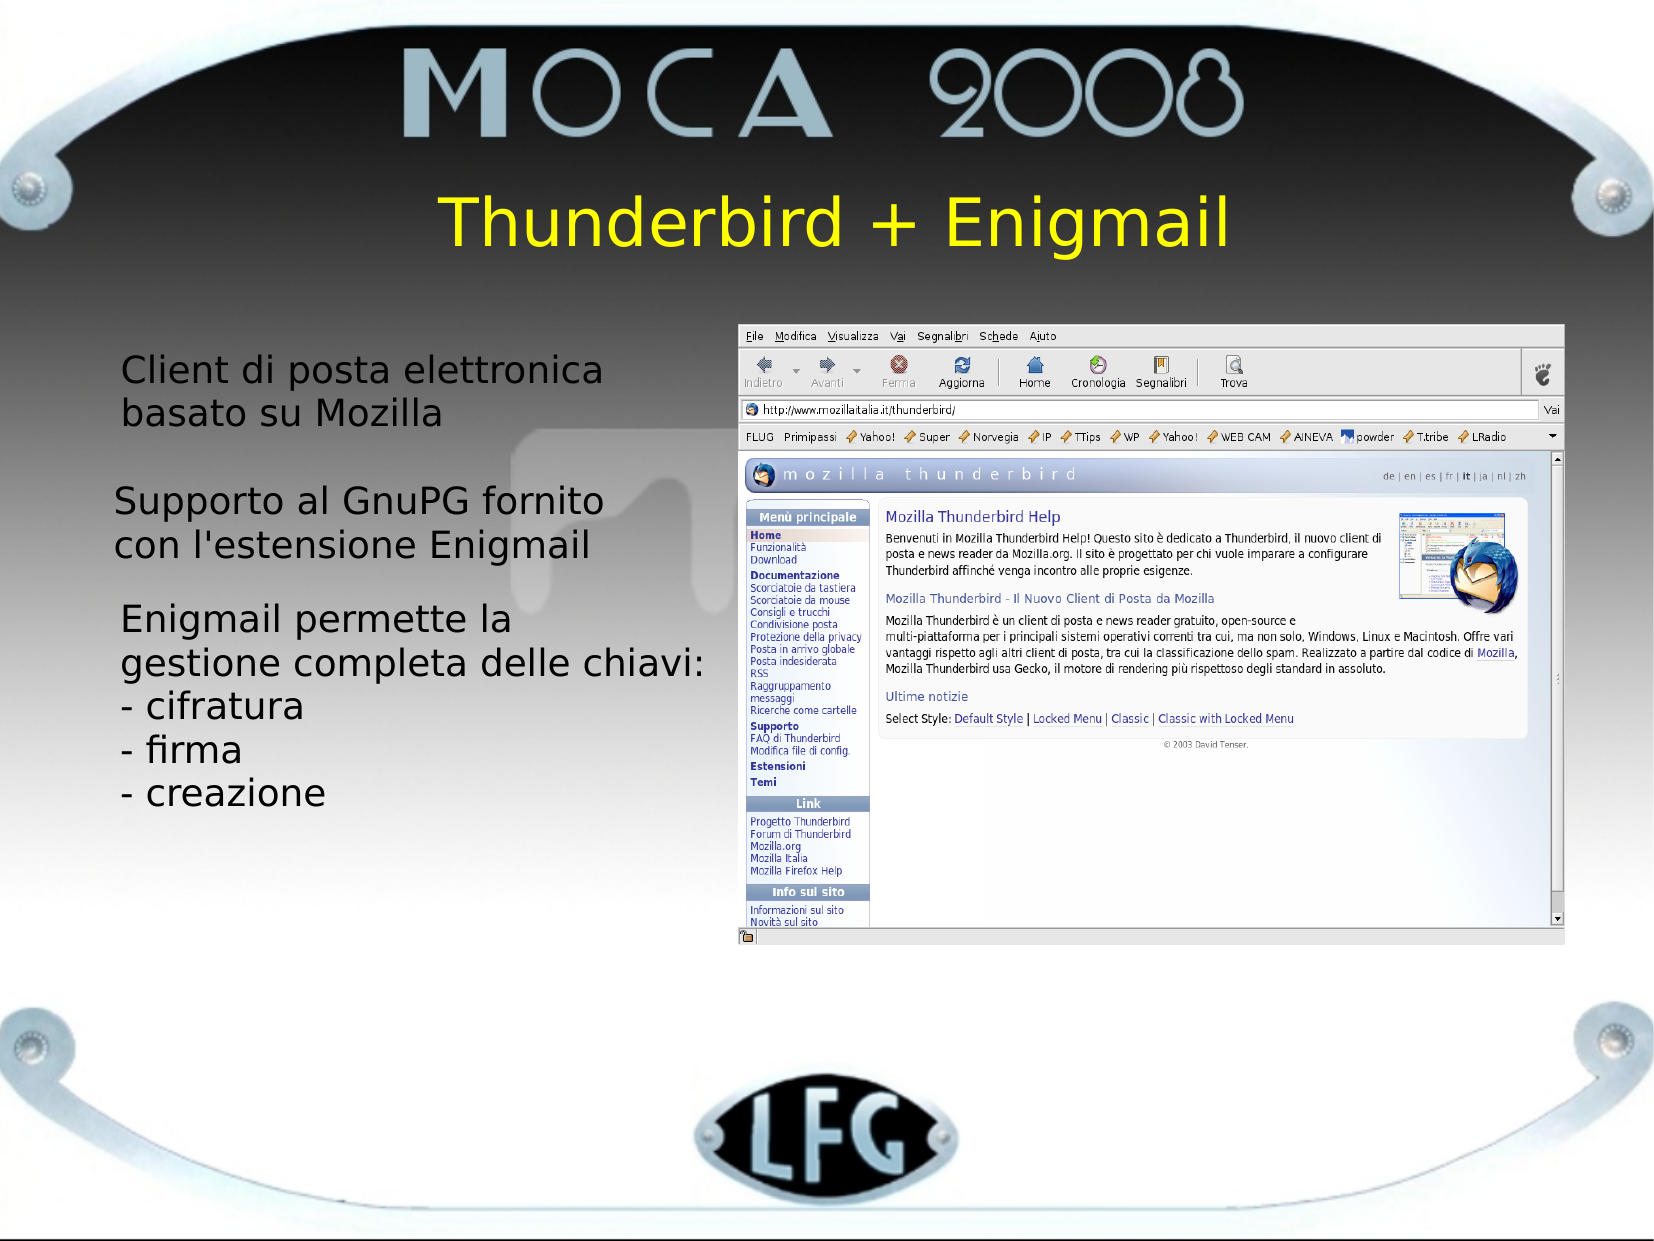

Thunderbird + Enigmail
Client di posta elettronica
basato su Mozilla
Supporto al GnuPG fornito
con l'estensione Enigmail
Enigmail permette la
gestione completa delle chiavi:
- cifratura
- firma
- creazione